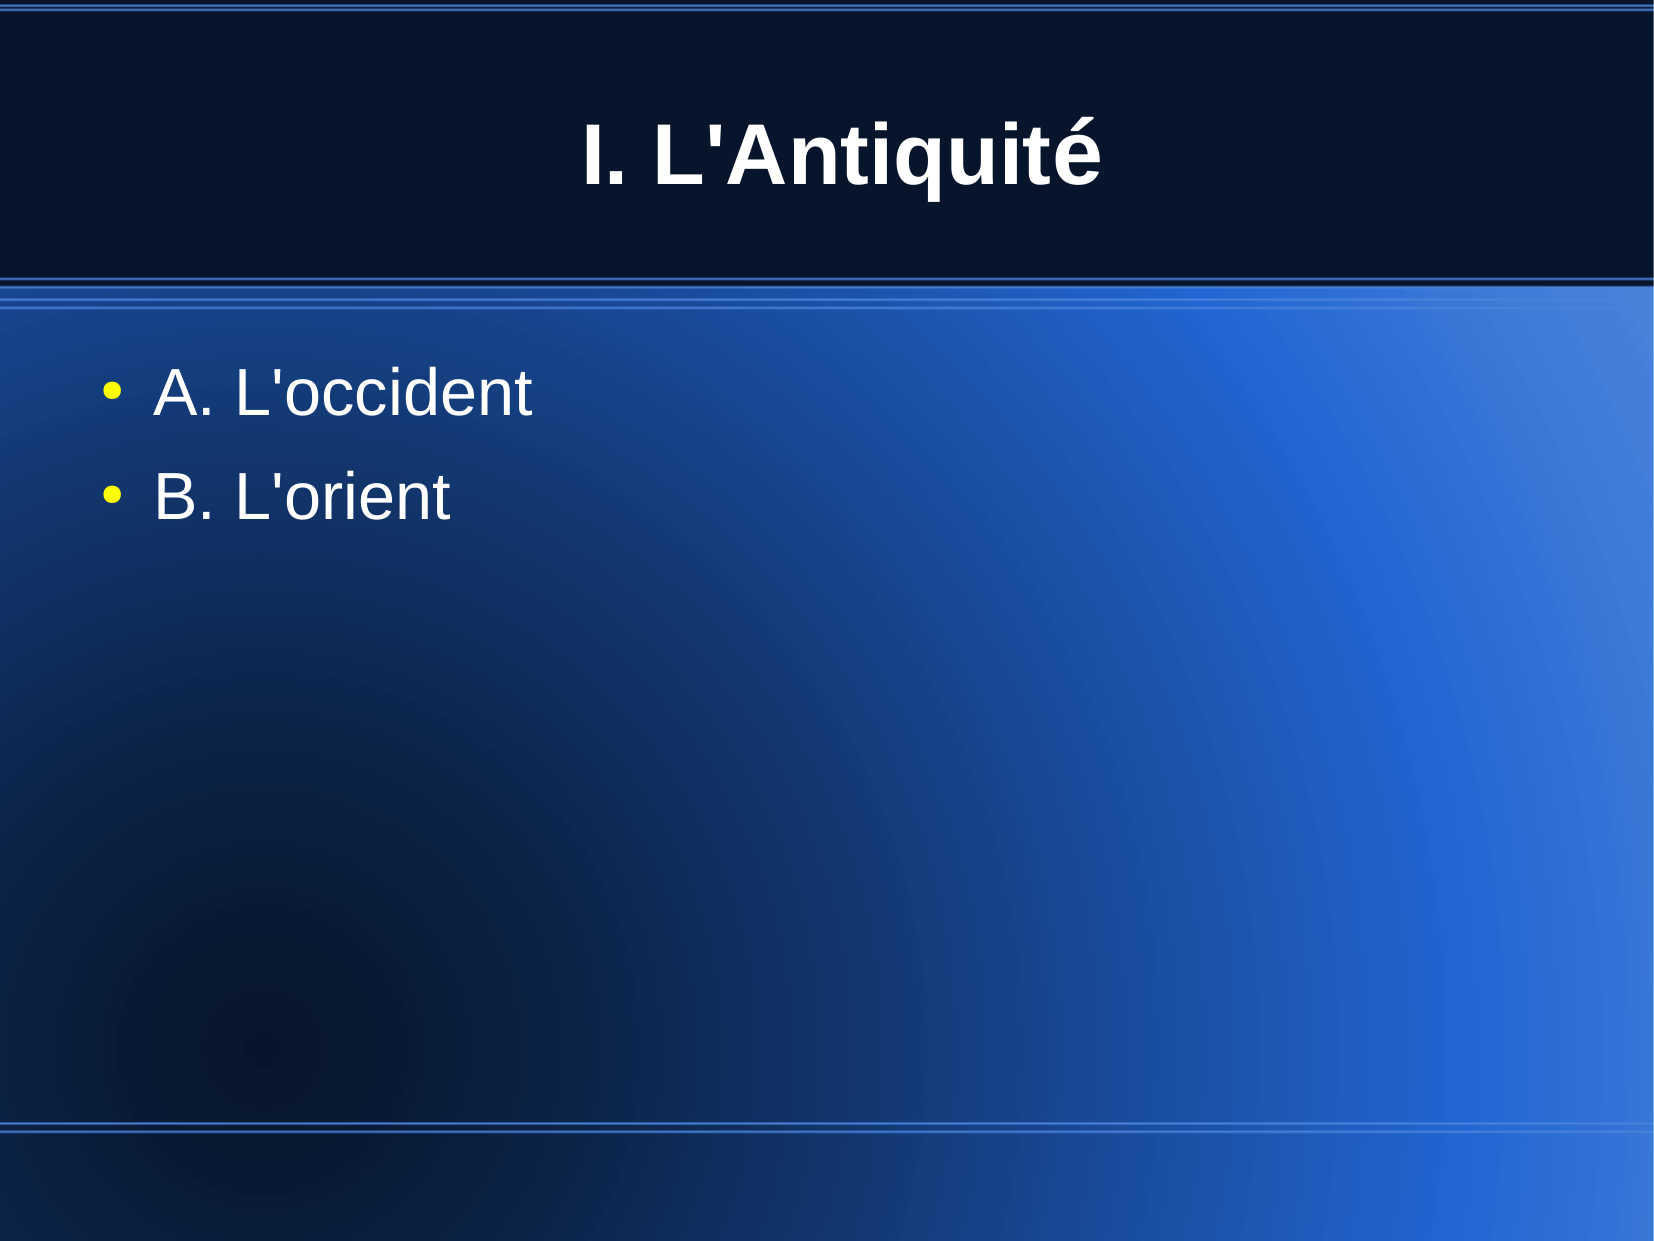

# I. L'Antiquité
A. L'occident
B. L'orient